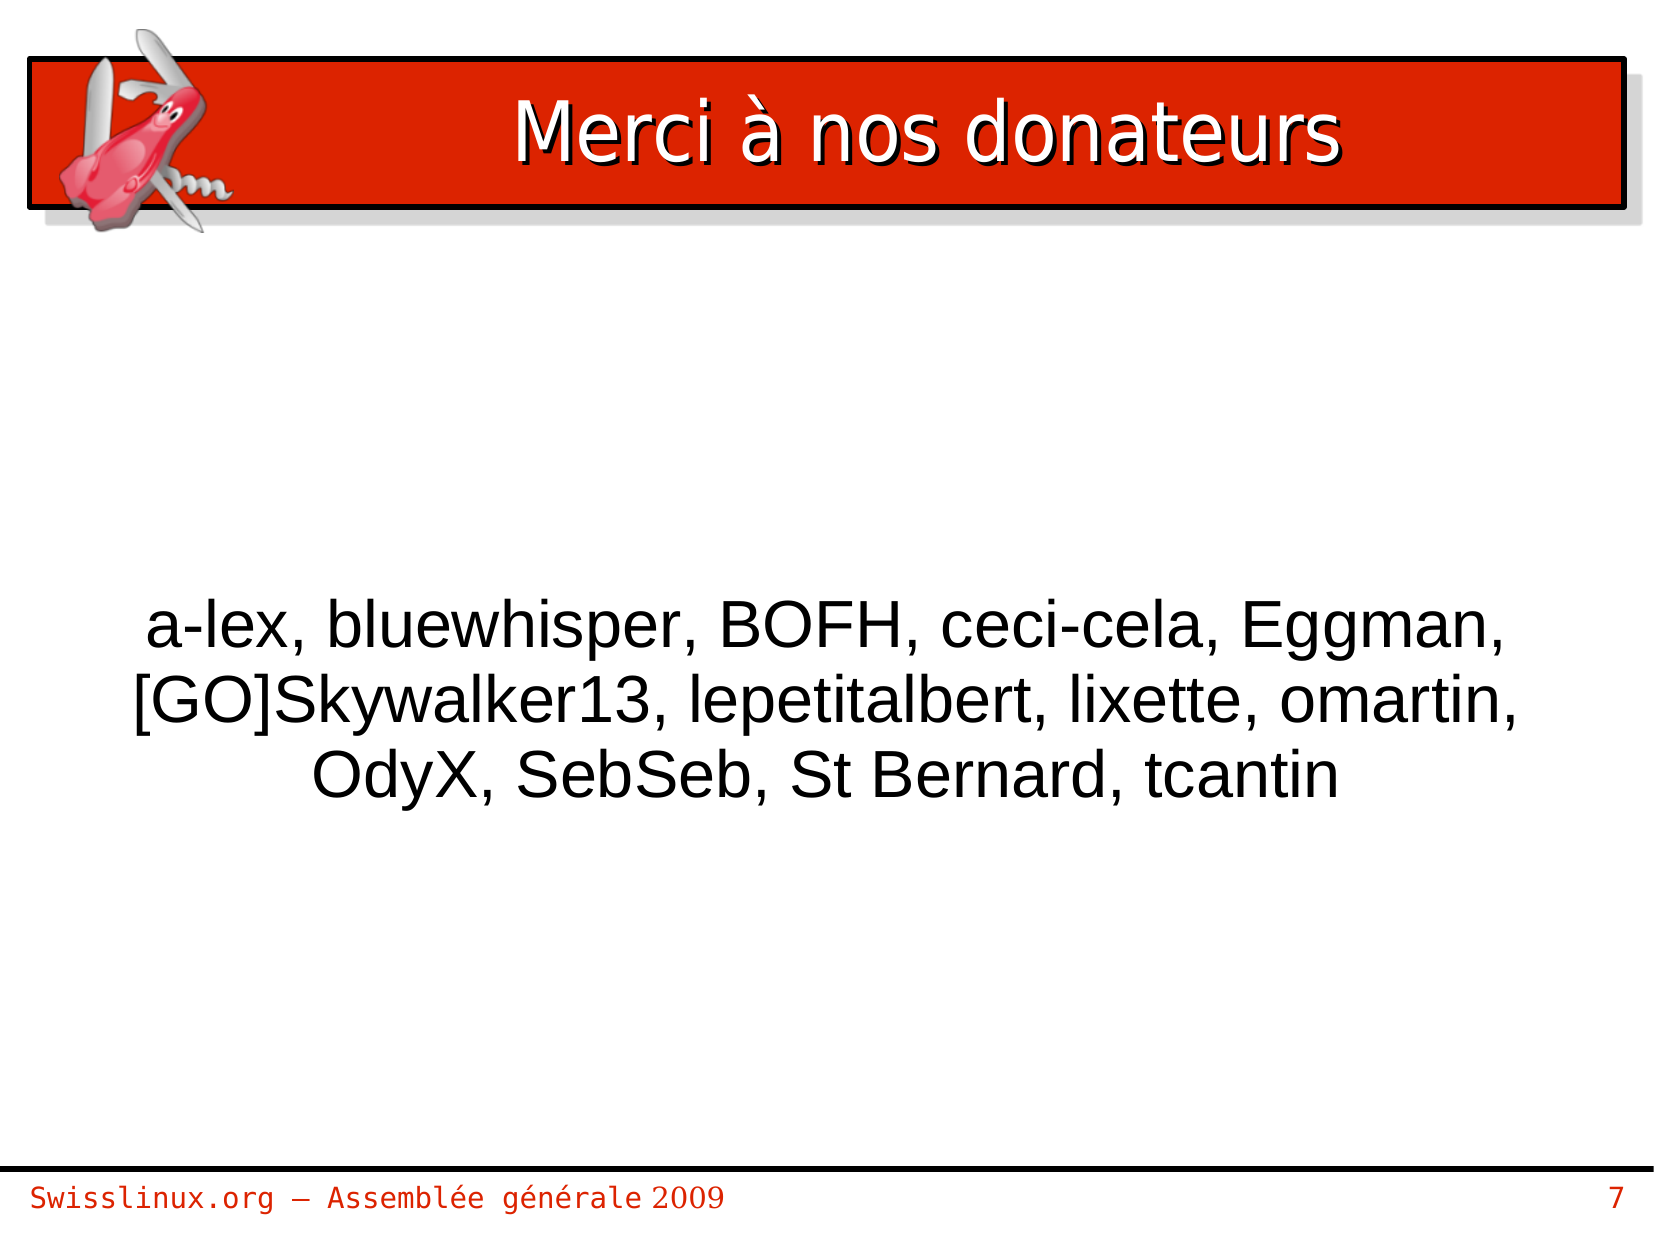

# Merci à nos donateurs
a-lex, bluewhisper, BOFH, ceci-cela, Eggman, [GO]Skywalker13, lepetitalbert, lixette, omartin, OdyX, SebSeb, St Bernard, tcantin
26 Janvier 2007
7